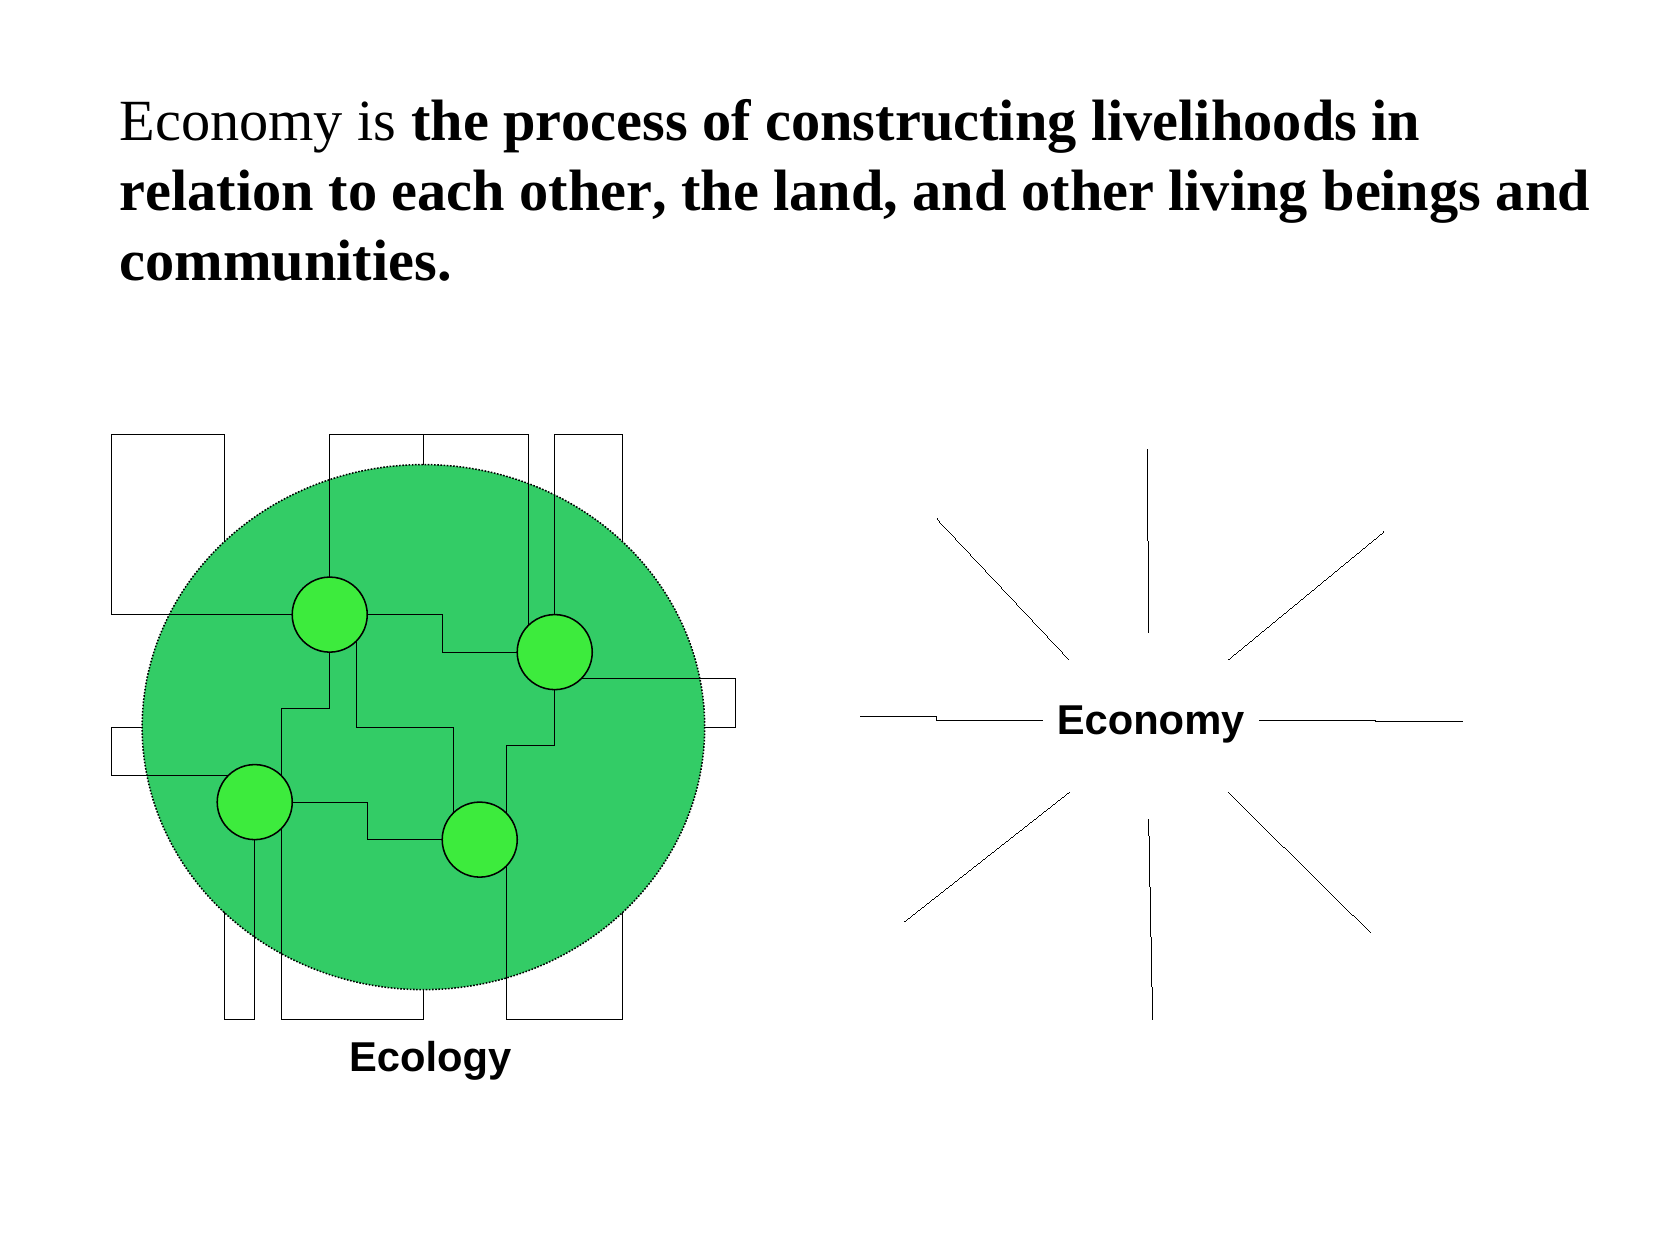

Economy is the process of constructing livelihoods in relation to each other, the land, and other living beings and communities.
Economy
Ecology